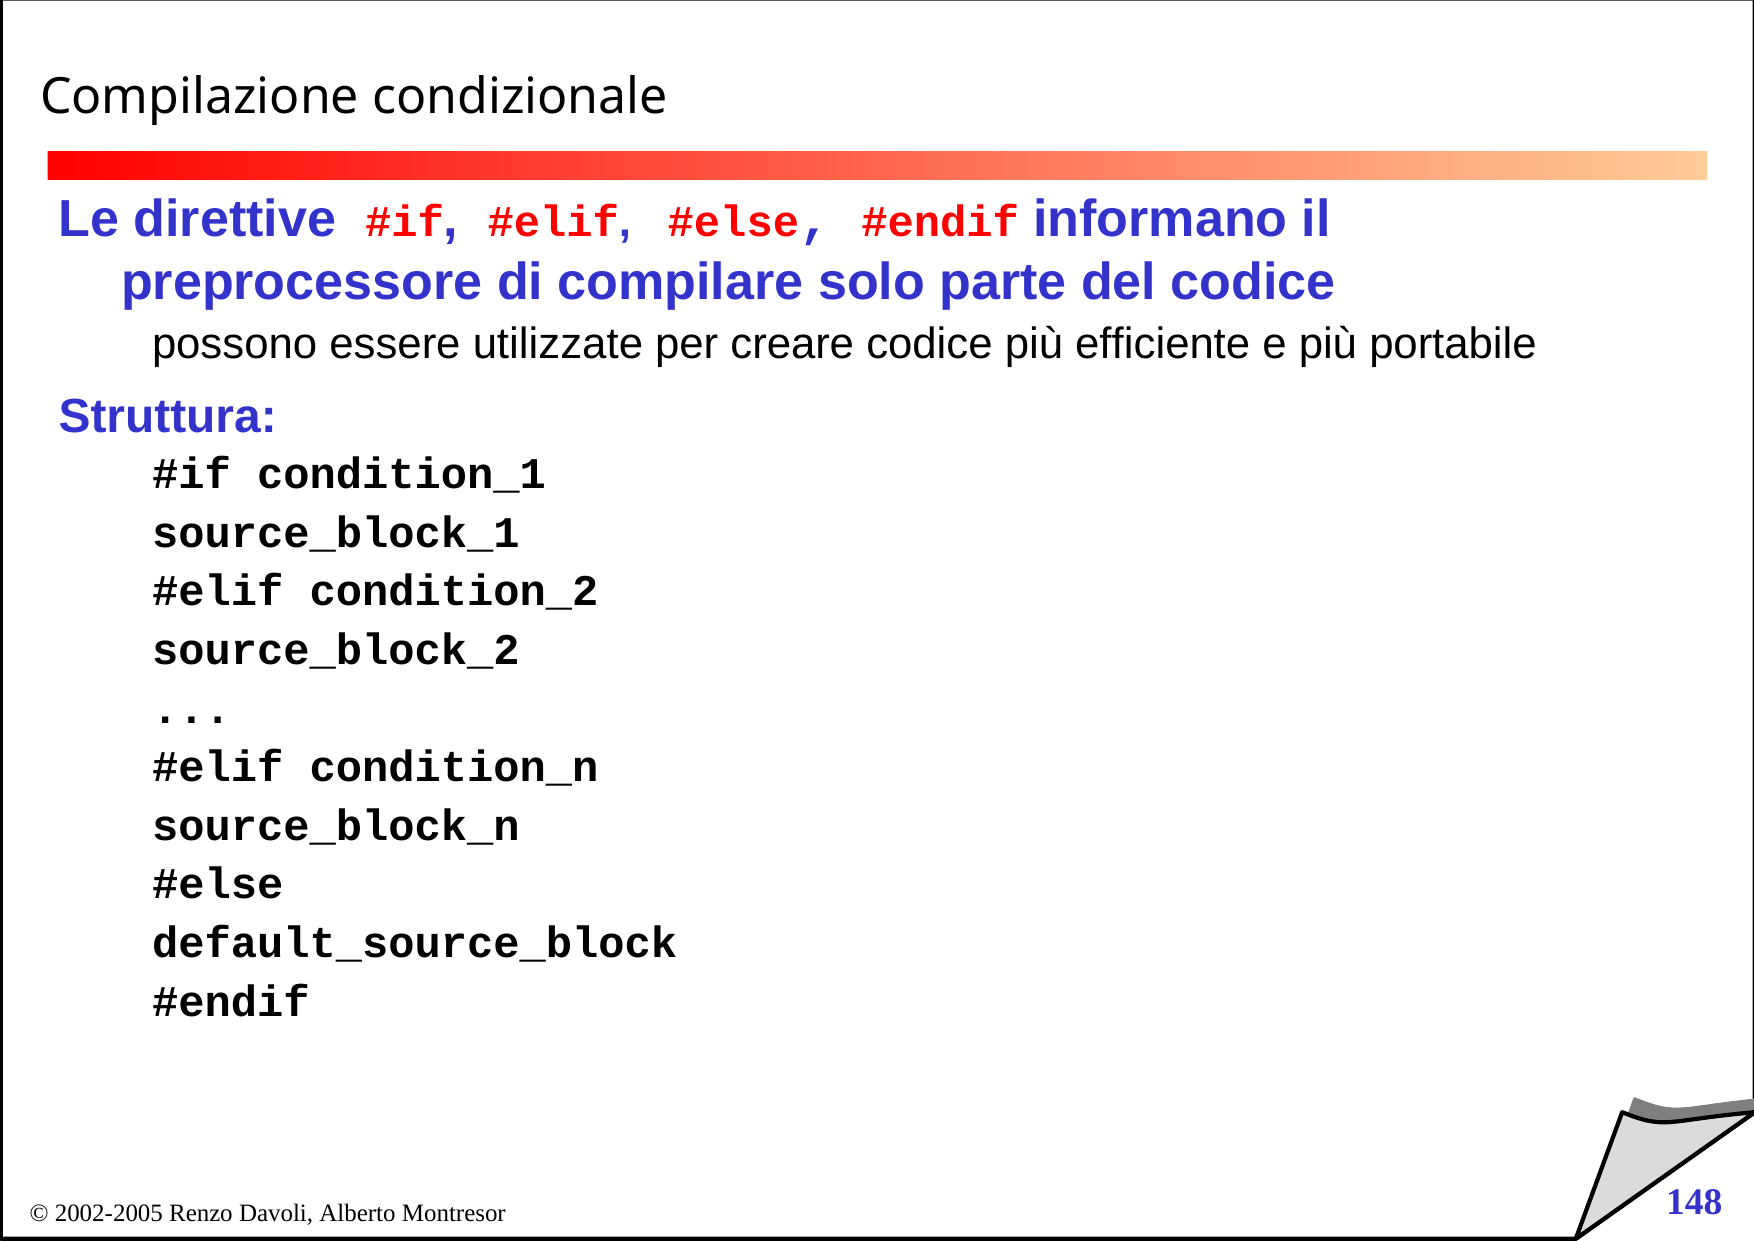

# Compilazione condizionale
Le direttive #if, #elif, #else, #endif informano il preprocessore di compilare solo parte del codice
possono essere utilizzate per creare codice più efficiente e più portabile
Struttura:
#if condition_1
source_block_1
#elif condition_2
source_block_2
...
#elif condition_n
source_block_n
#else
default_source_block
#endif